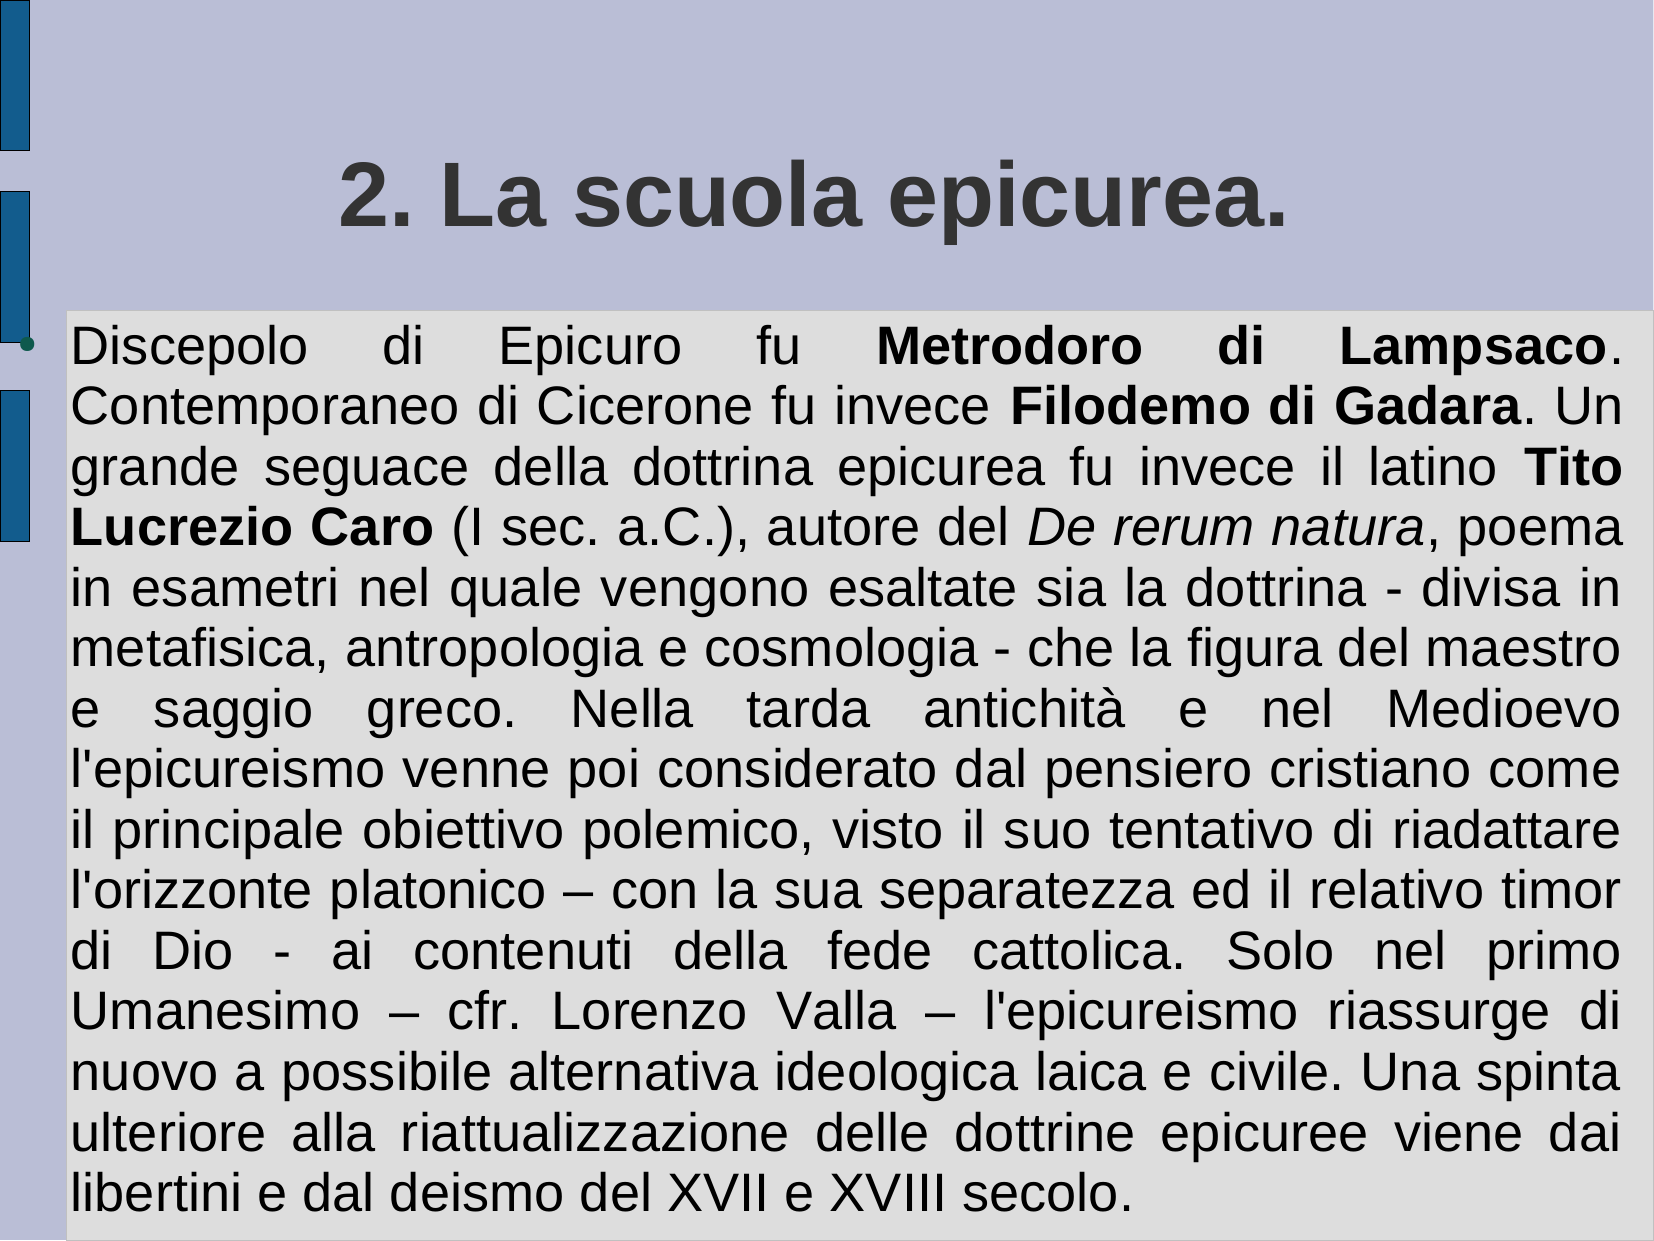

# 2. La scuola epicurea.
Discepolo di Epicuro fu Metrodoro di Lampsaco. Contemporaneo di Cicerone fu invece Filodemo di Gadara. Un grande seguace della dottrina epicurea fu invece il latino Tito Lucrezio Caro (I sec. a.C.), autore del De rerum natura, poema in esametri nel quale vengono esaltate sia la dottrina - divisa in metafisica, antropologia e cosmologia - che la figura del maestro e saggio greco. Nella tarda antichità e nel Medioevo l'epicureismo venne poi considerato dal pensiero cristiano come il principale obiettivo polemico, visto il suo tentativo di riadattare l'orizzonte platonico – con la sua separatezza ed il relativo timor di Dio - ai contenuti della fede cattolica. Solo nel primo Umanesimo – cfr. Lorenzo Valla – l'epicureismo riassurge di nuovo a possibile alternativa ideologica laica e civile. Una spinta ulteriore alla riattualizzazione delle dottrine epicuree viene dai libertini e dal deismo del XVII e XVIII secolo.